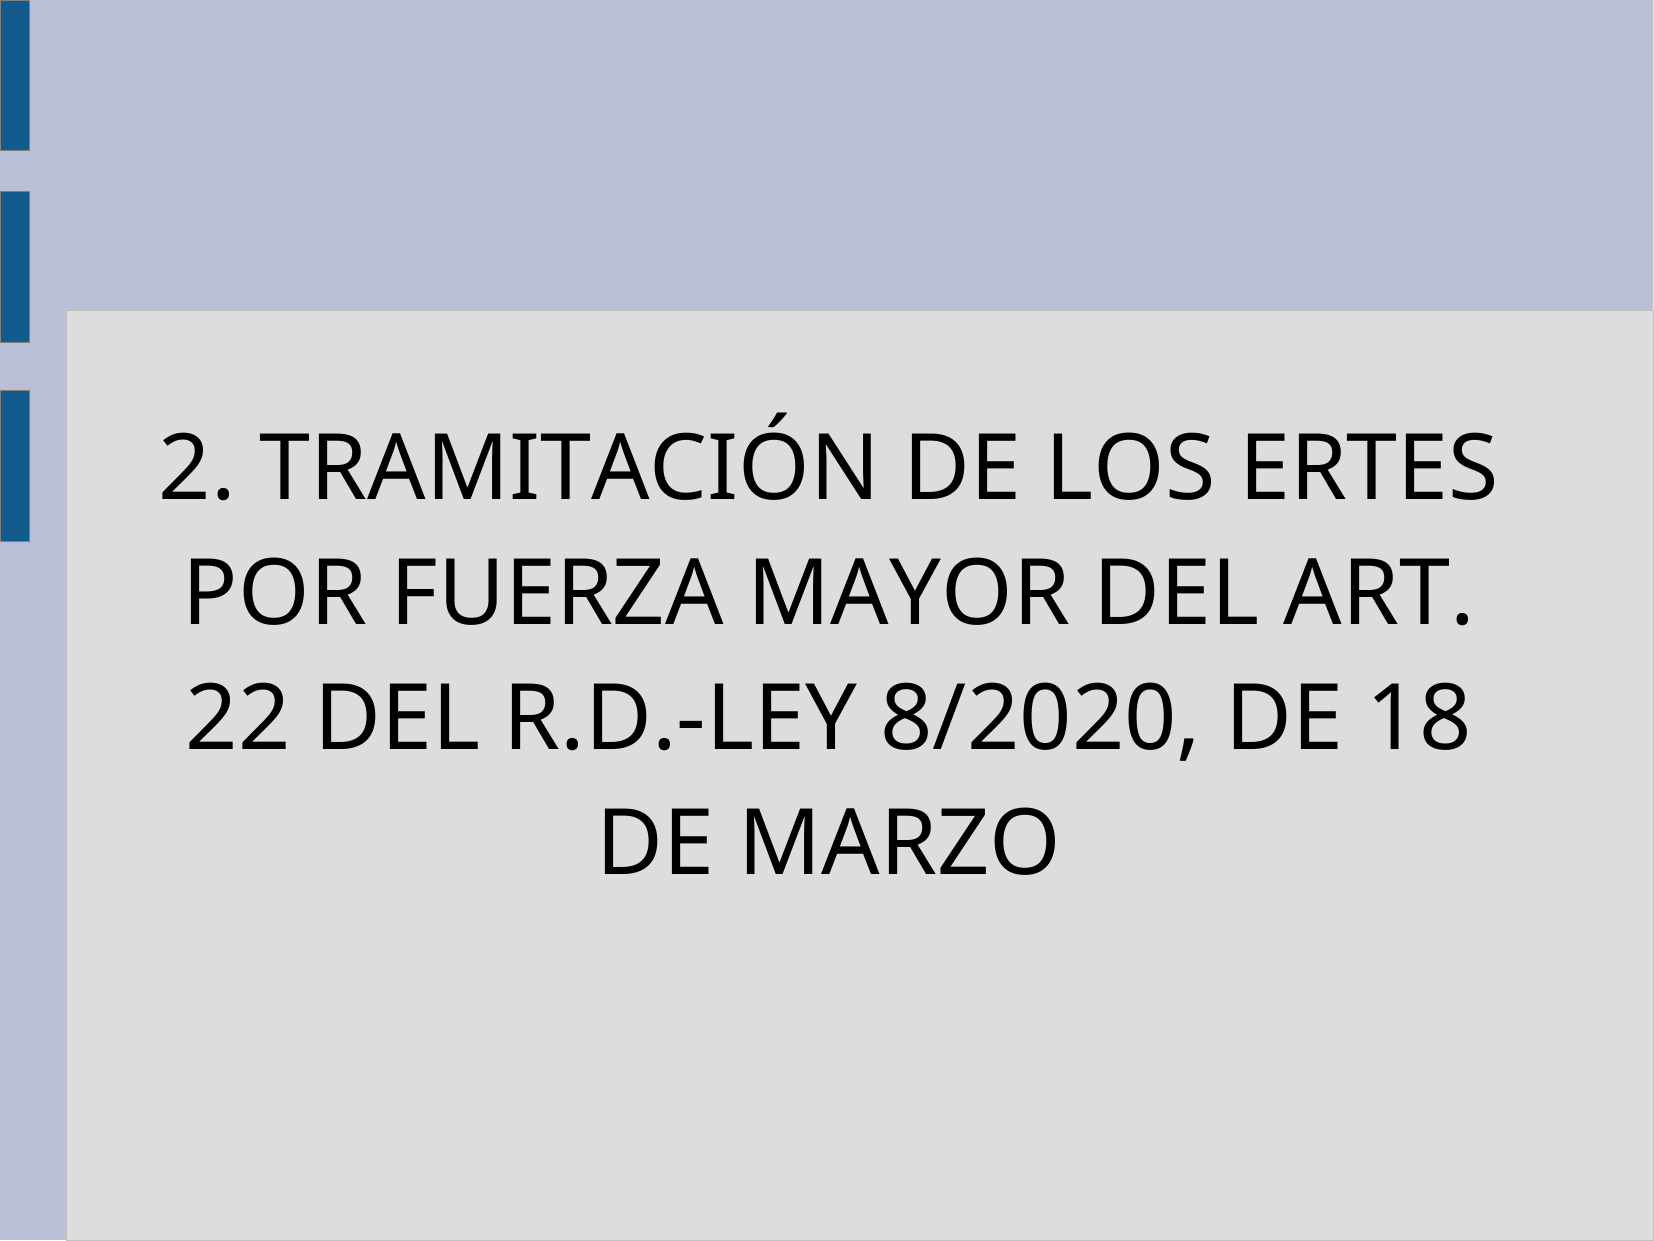

# 2. TRAMITACIÓN DE LOS ERTES POR FUERZA MAYOR DEL ART. 22 DEL R.D.-LEY 8/2020, DE 18 DE MARZO